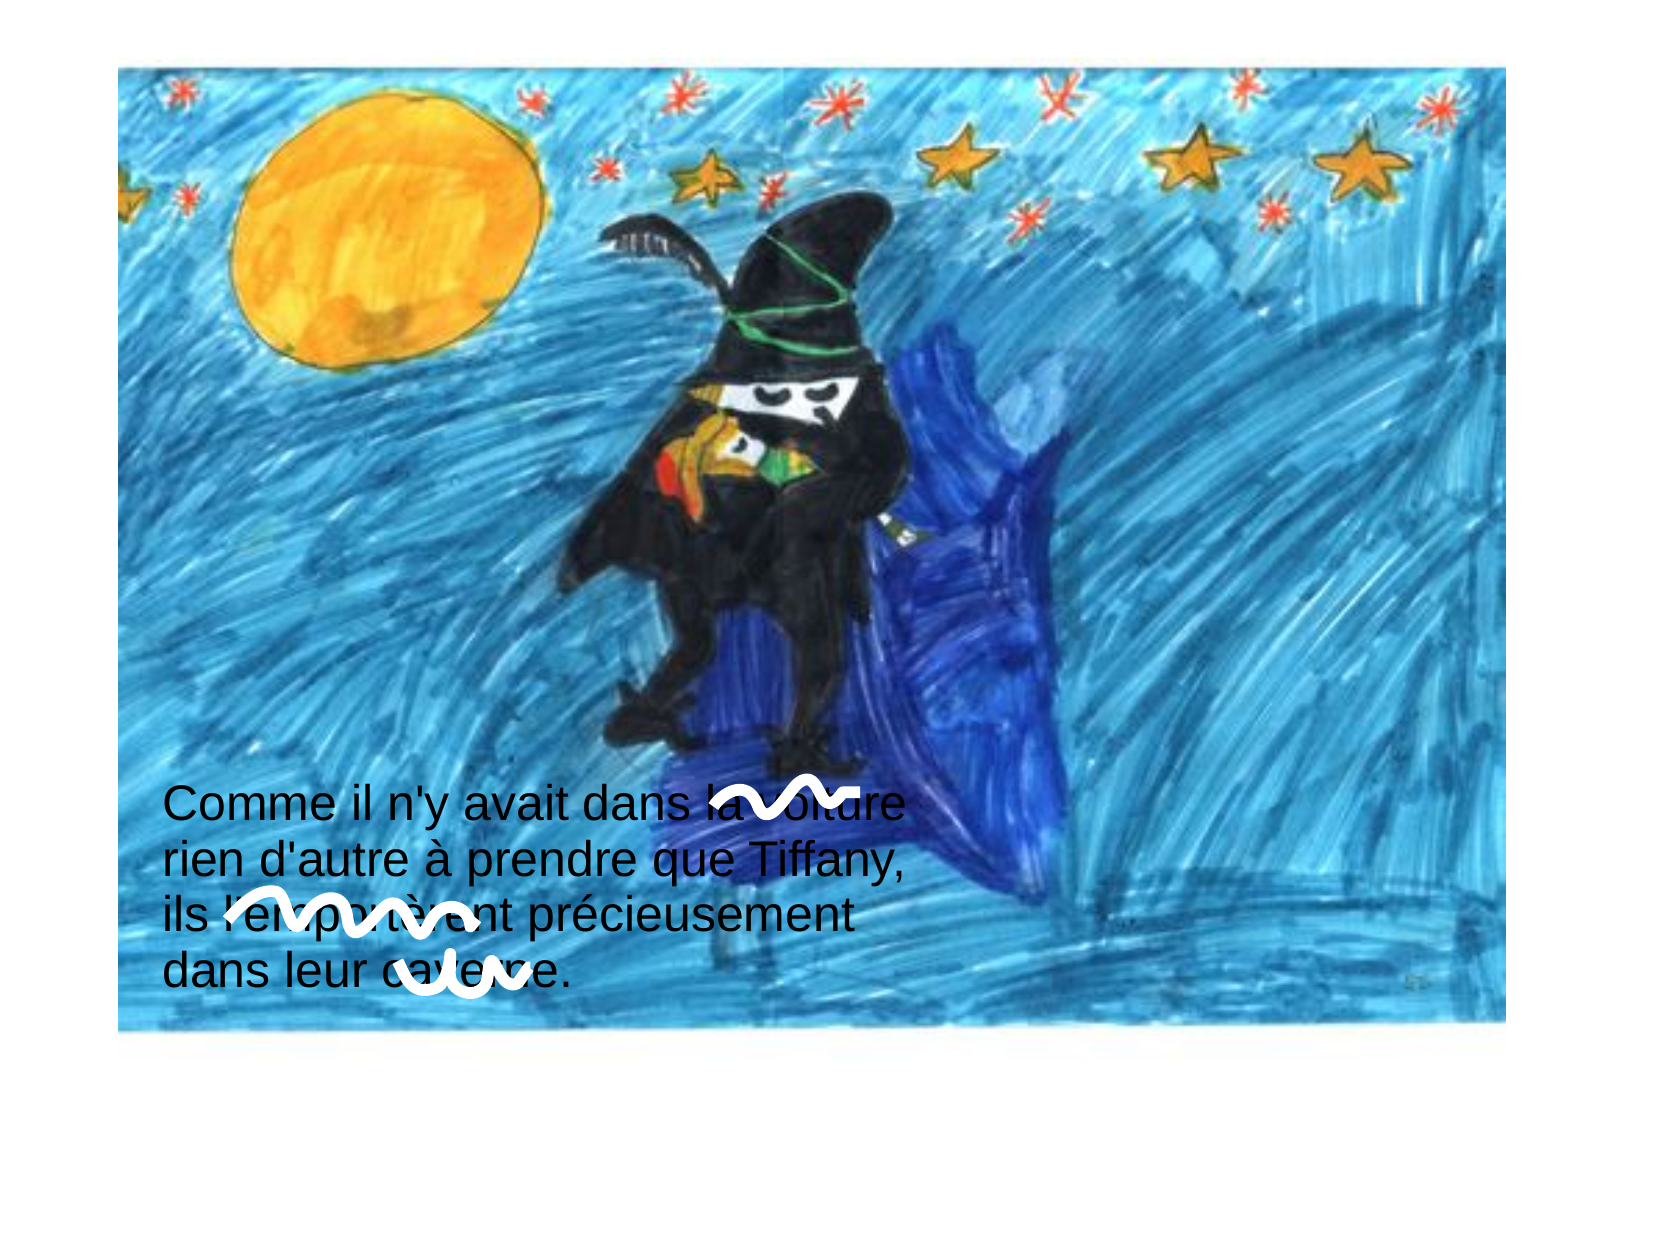

Comme il n'y avait dans la voiture
rien d'autre à prendre que Tiffany,
ils l'emportèrent précieusement
dans leur caverne.